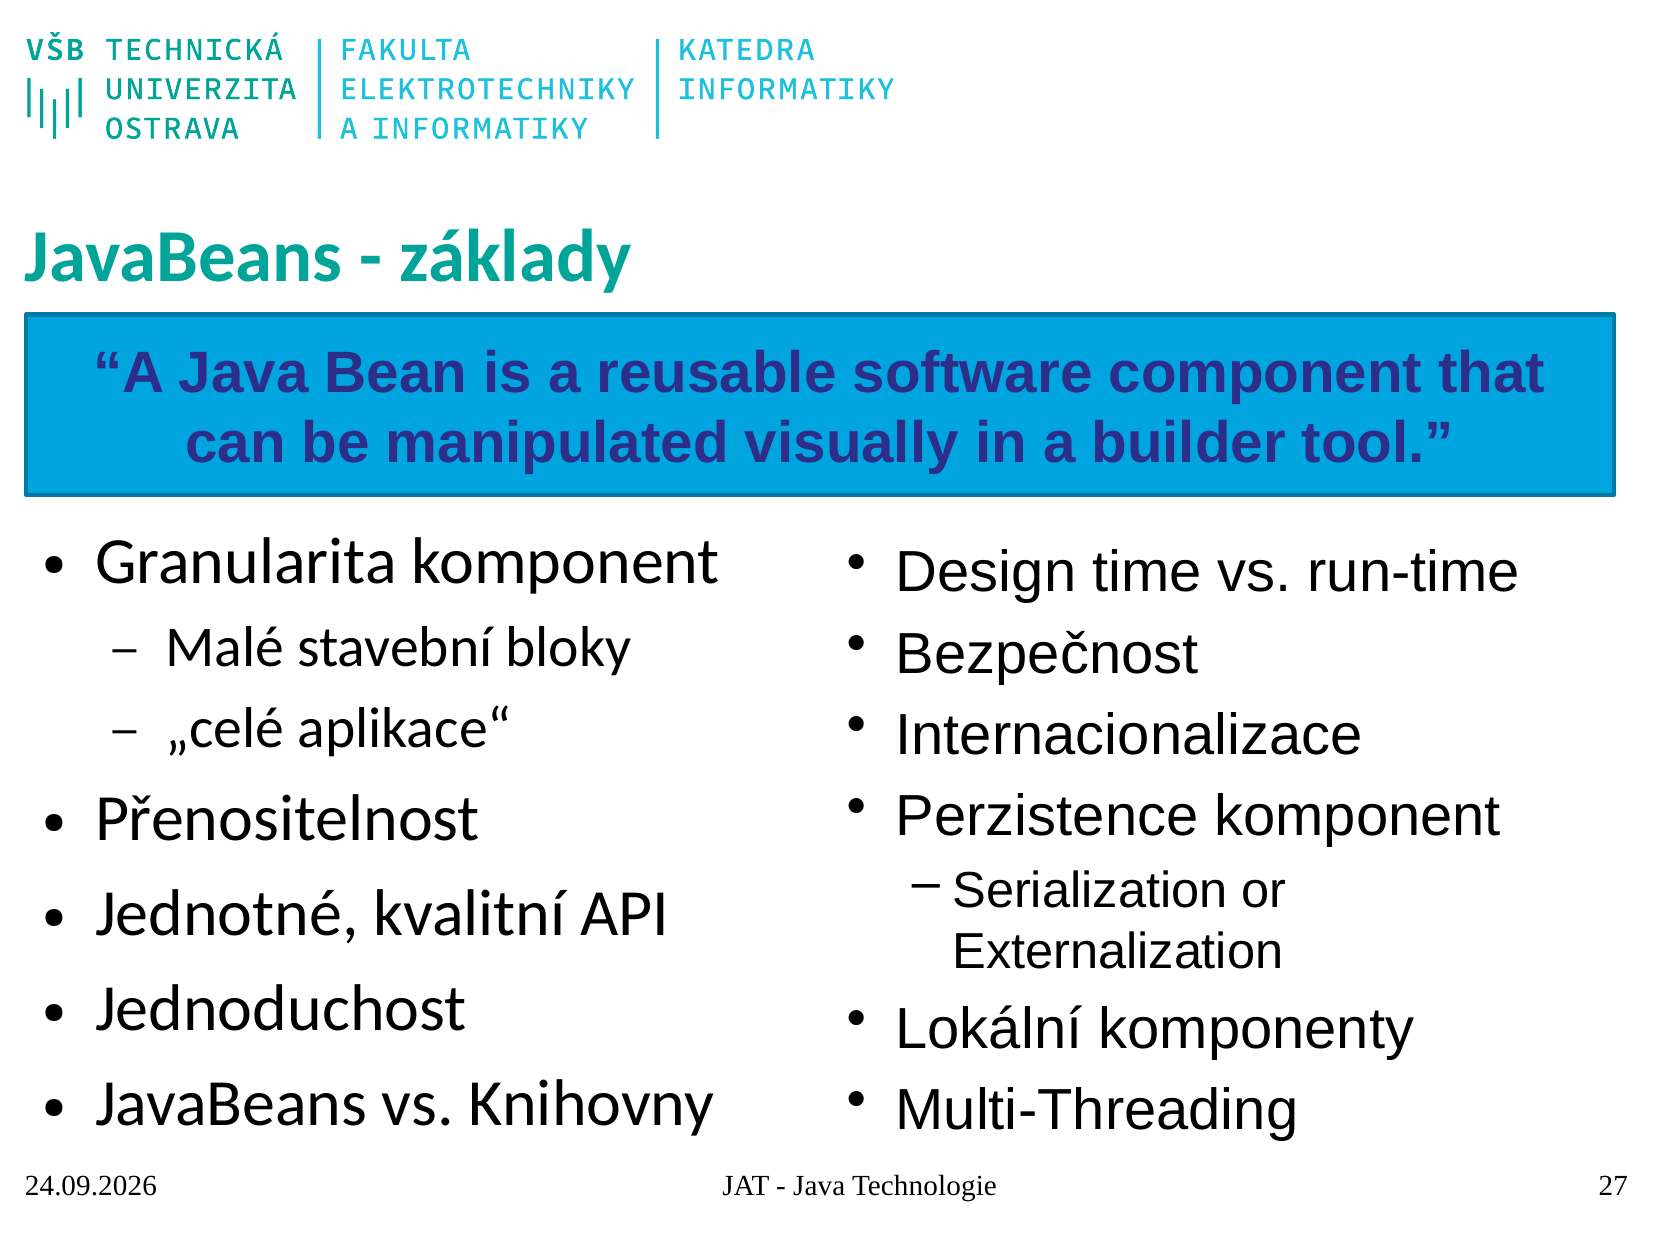

JavaBeans - základy
“A Java Bean is a reusable software component that can be manipulated visually in a builder tool.”
# Granularita komponent
Malé stavební bloky
„celé aplikace“
Přenositelnost
Jednotné, kvalitní API
Jednoduchost
JavaBeans vs. Knihovny
Design time vs. run-time
Bezpečnost
Internacionalizace
Perzistence komponent
Serialization or Externalization
Lokální komponenty
Multi-Threading
JAT - Java Technologie
27